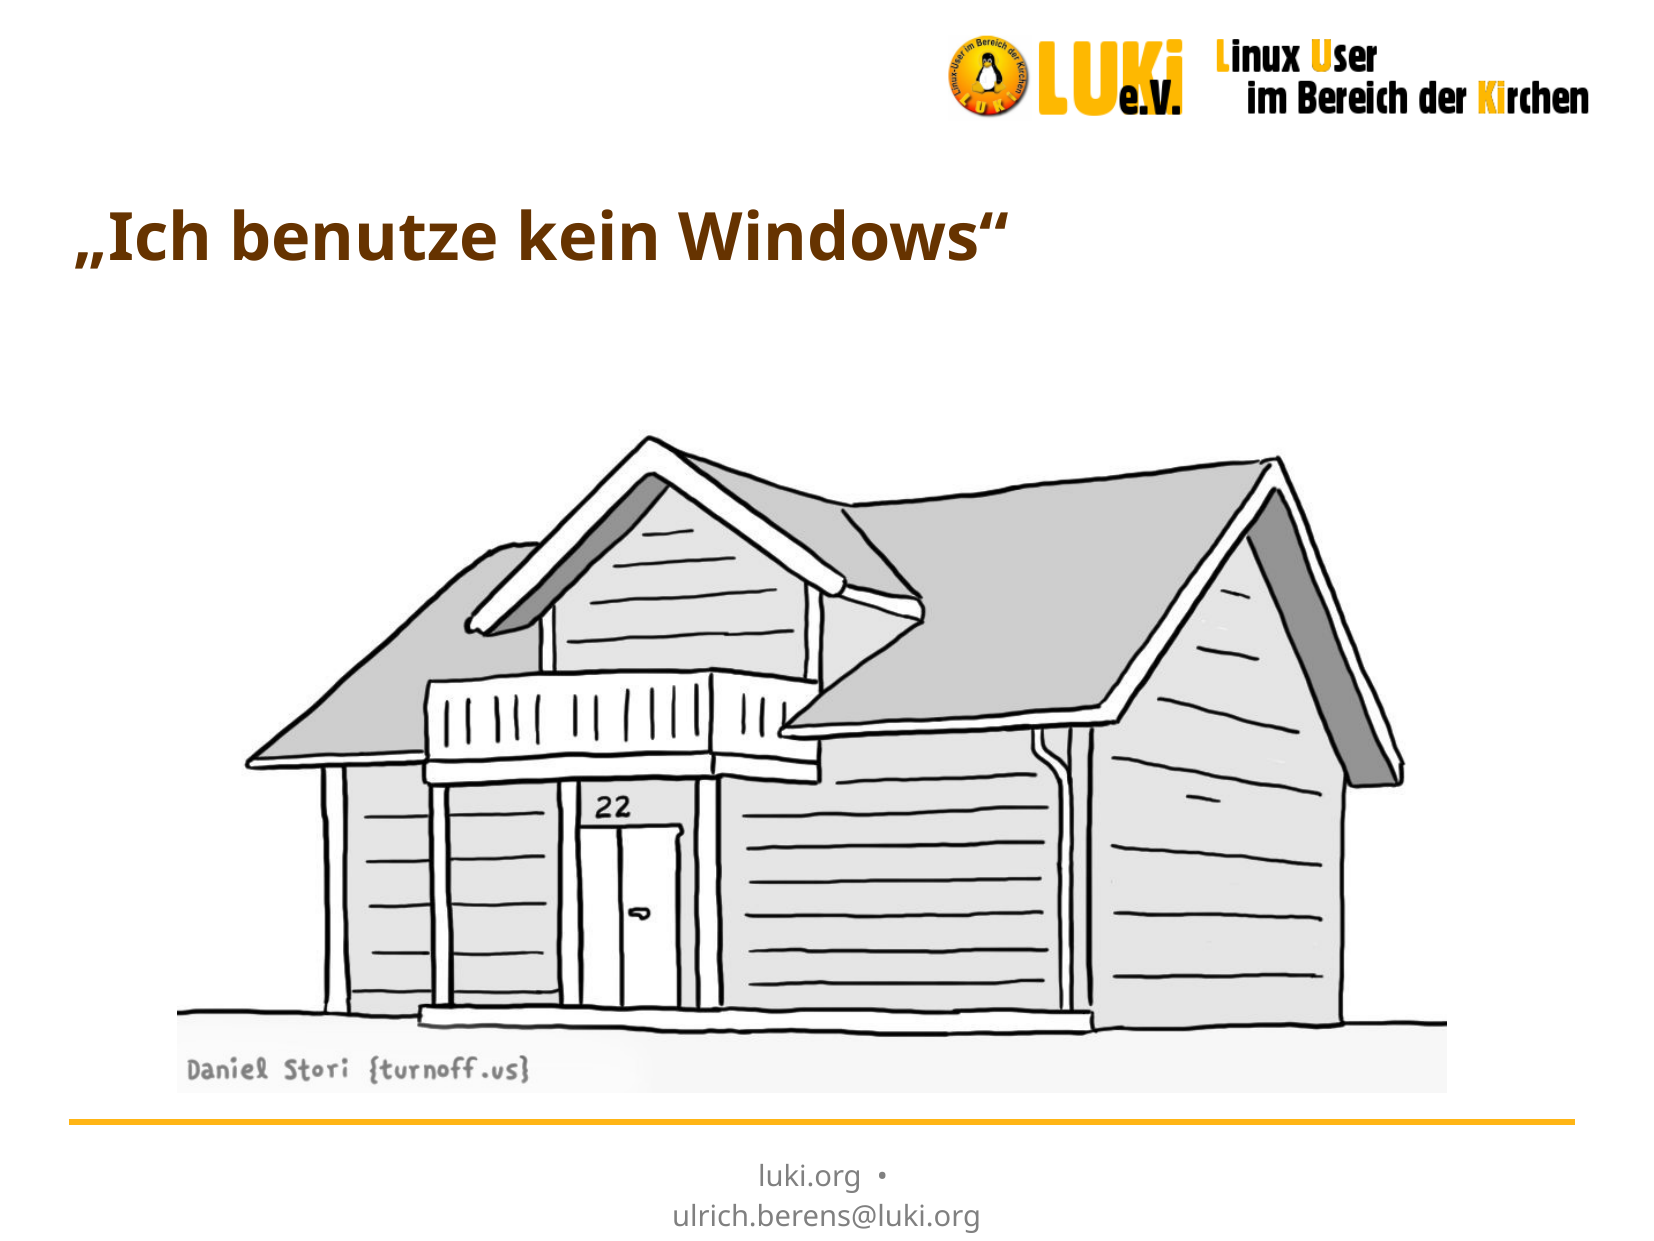

„Ich benutze kein Windows“
luki.org • ulrich.berens@luki.org